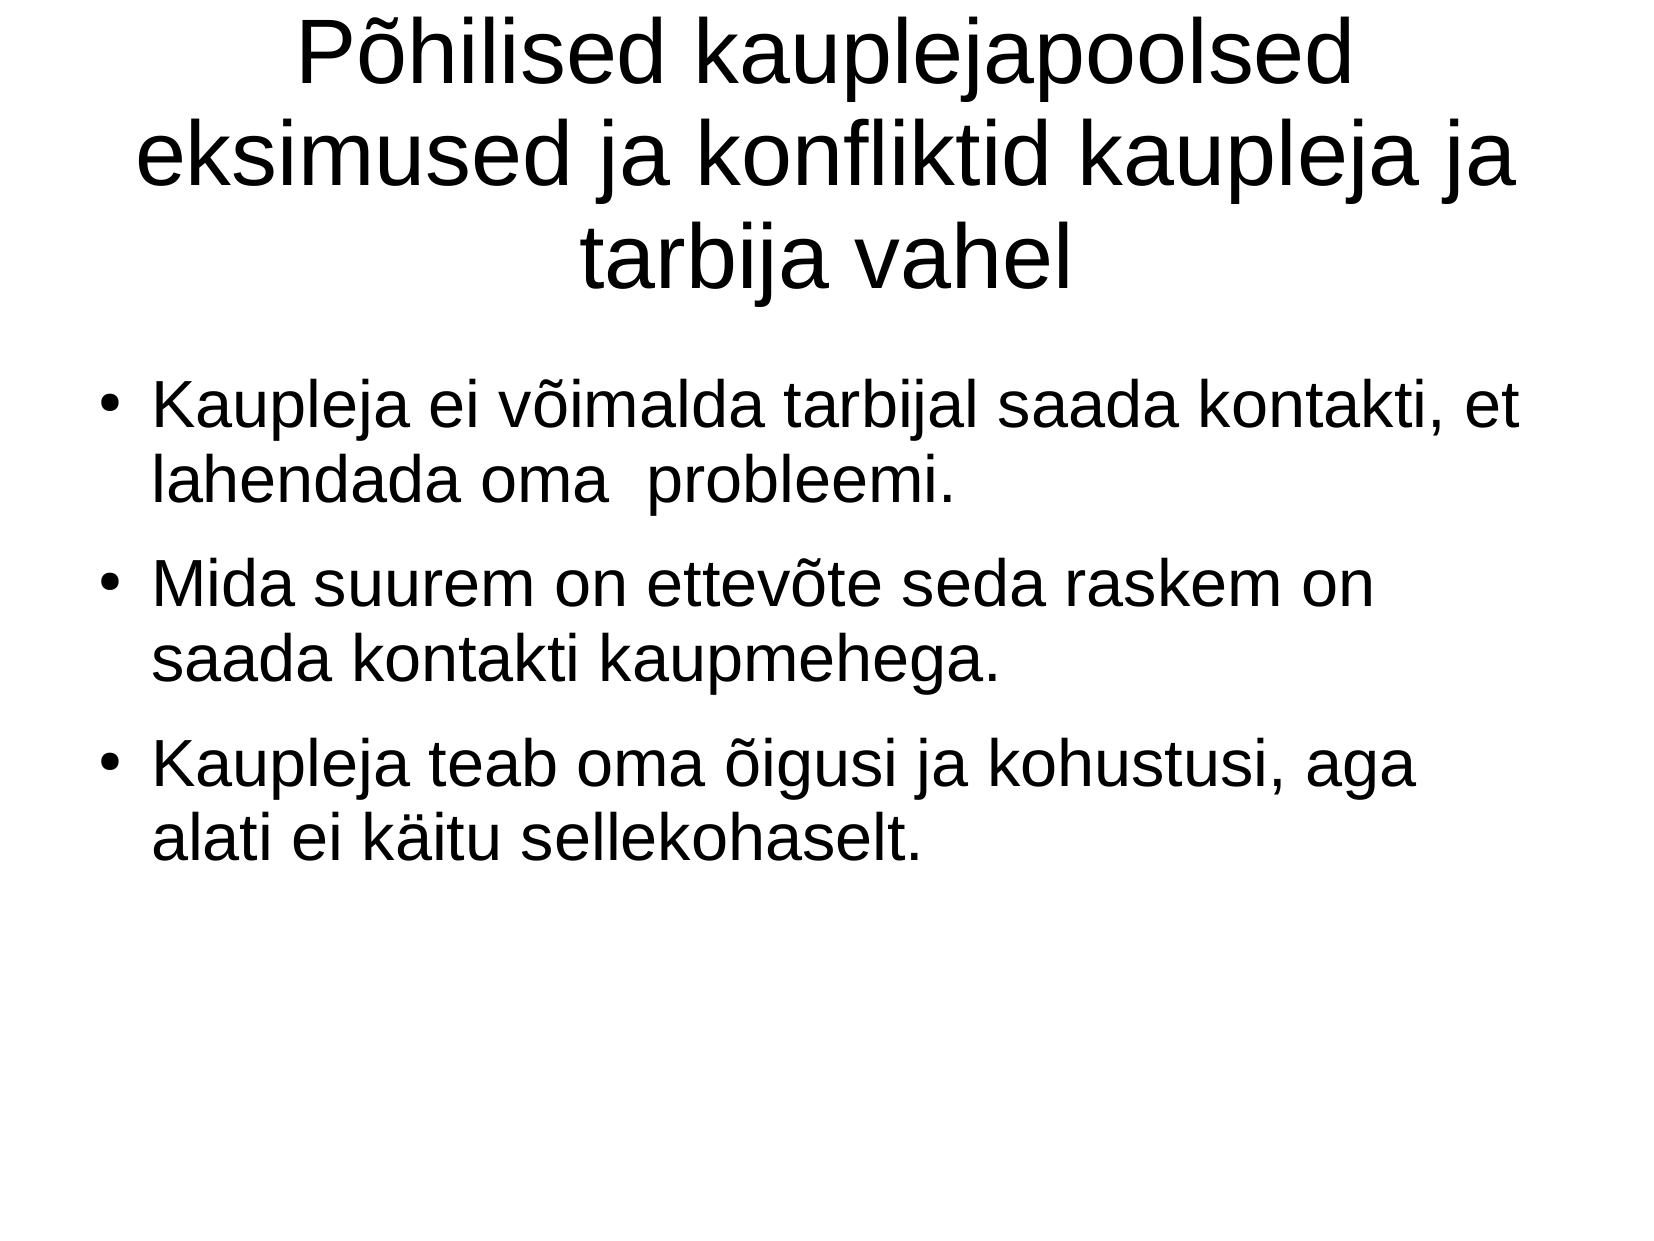

# Põhilised kauplejapoolsed eksimused ja konfliktid kaupleja ja tarbija vahel
Kaupleja ei võimalda tarbijal saada kontakti, et lahendada oma probleemi.
Mida suurem on ettevõte seda raskem on saada kontakti kaupmehega.
Kaupleja teab oma õigusi ja kohustusi, aga alati ei käitu sellekohaselt.